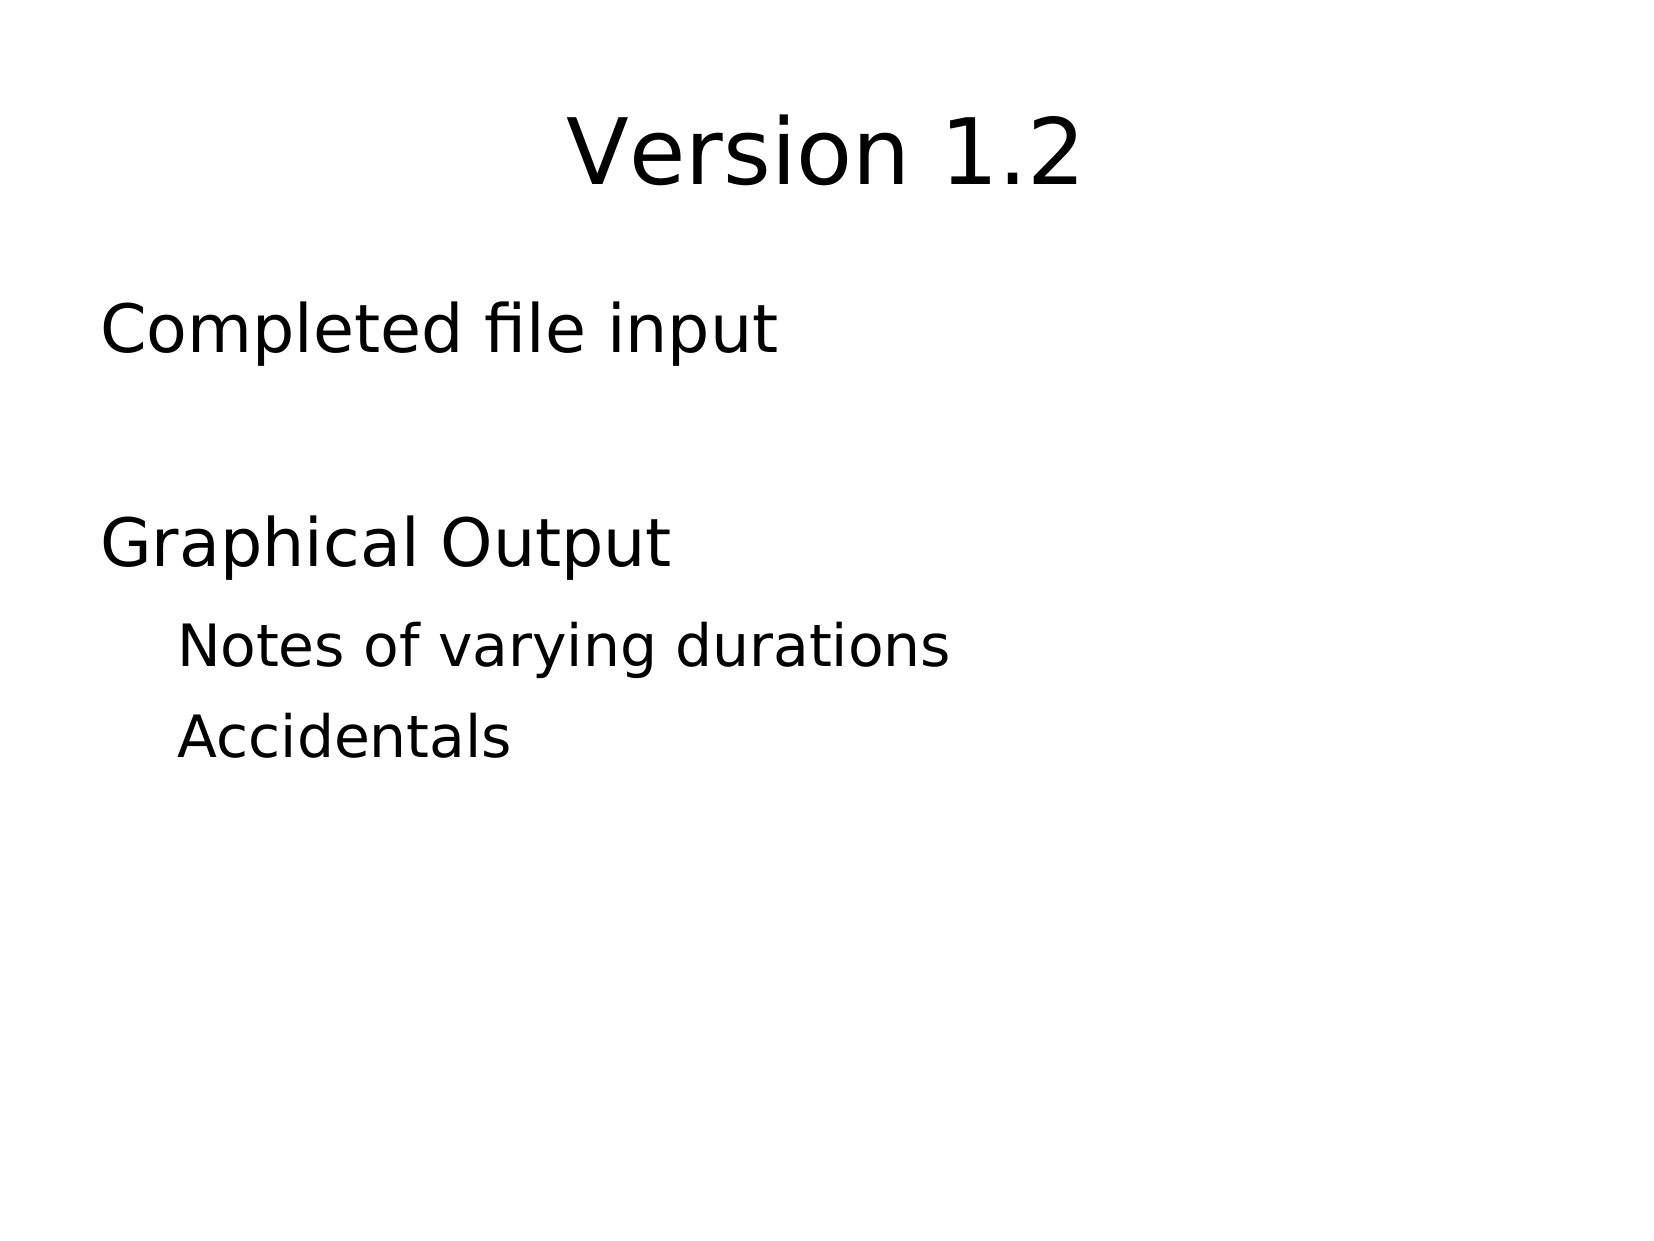

# Version 1.2
Completed file input
Graphical Output
Notes of varying durations
Accidentals